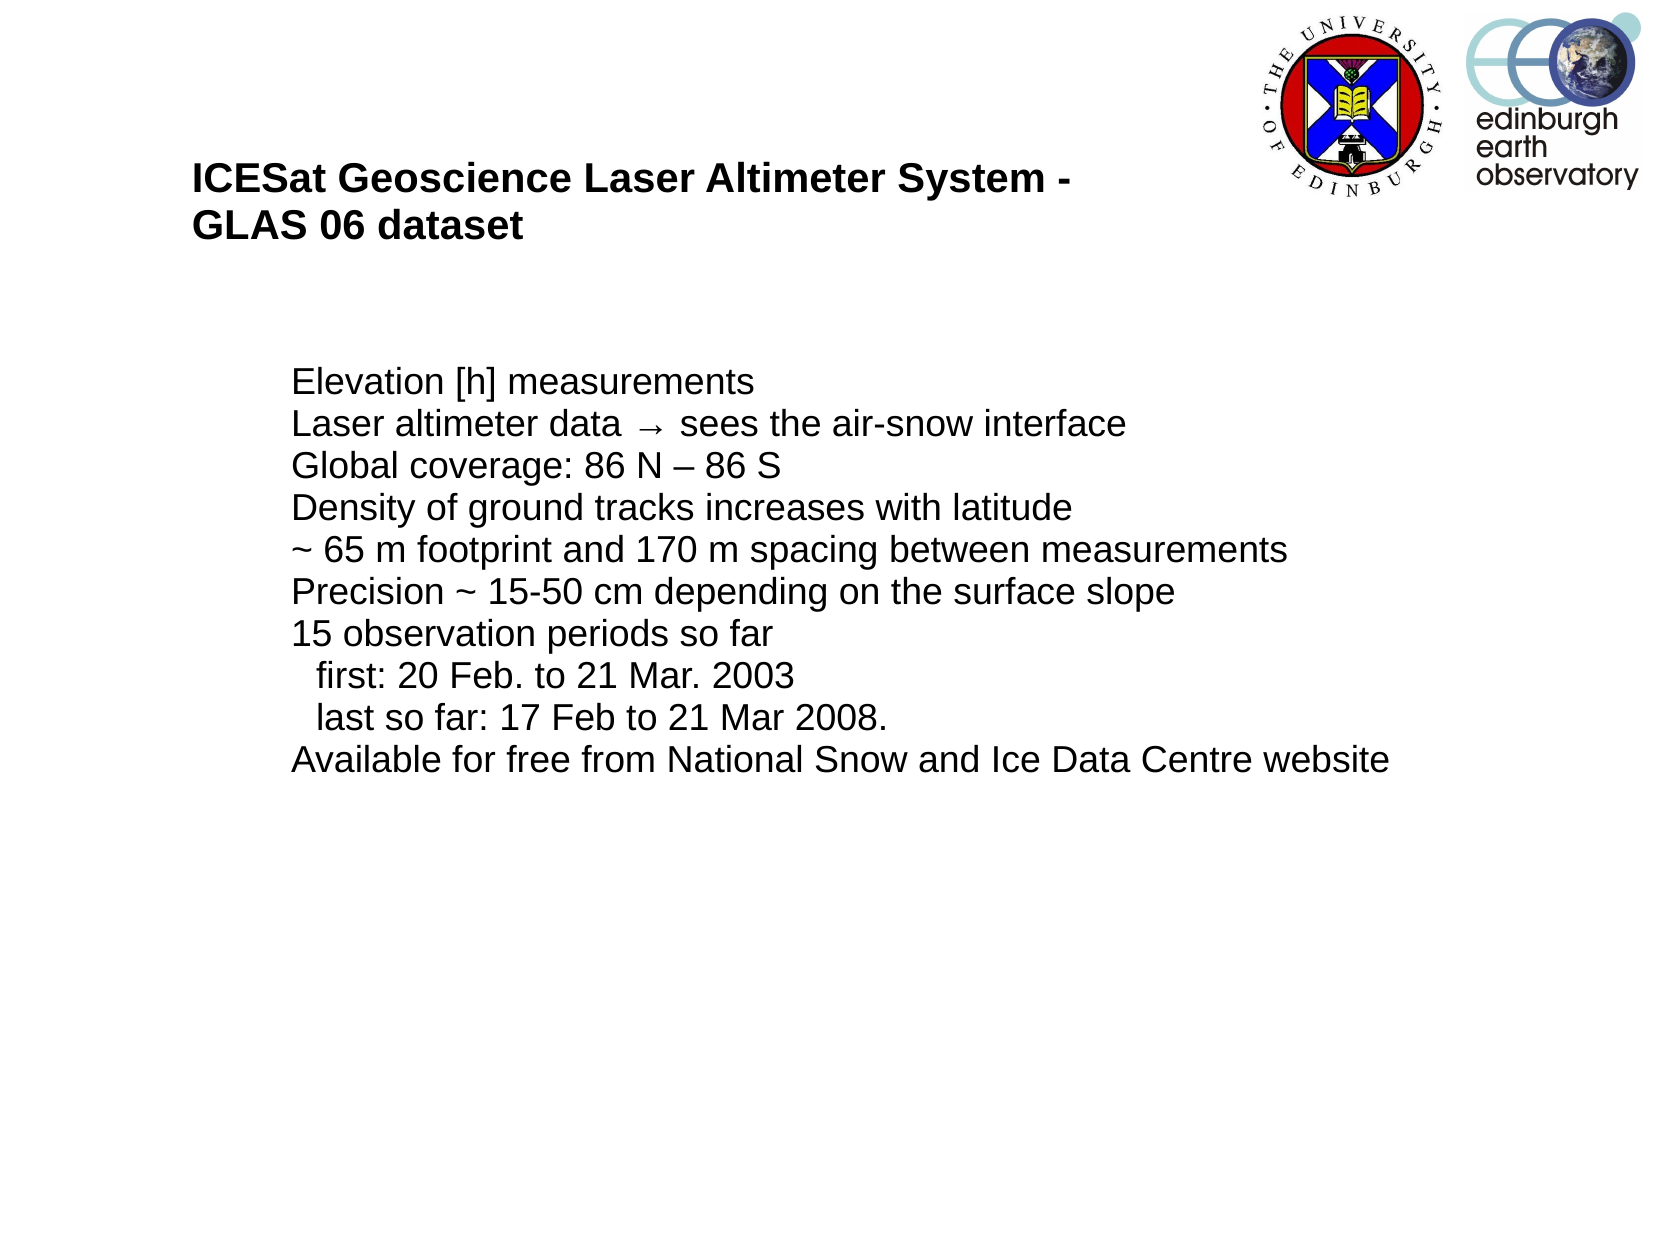

ICESat Geoscience Laser Altimeter System -
GLAS 06 dataset
 Elevation [h] measurements
 Laser altimeter data → sees the air-snow interface
 Global coverage: 86 N – 86 S
 Density of ground tracks increases with latitude
 ~ 65 m footprint and 170 m spacing between measurements
 Precision ~ 15-50 cm depending on the surface slope
 15 observation periods so far
first: 20 Feb. to 21 Mar. 2003
last so far: 17 Feb to 21 Mar 2008.
 Available for free from National Snow and Ice Data Centre website